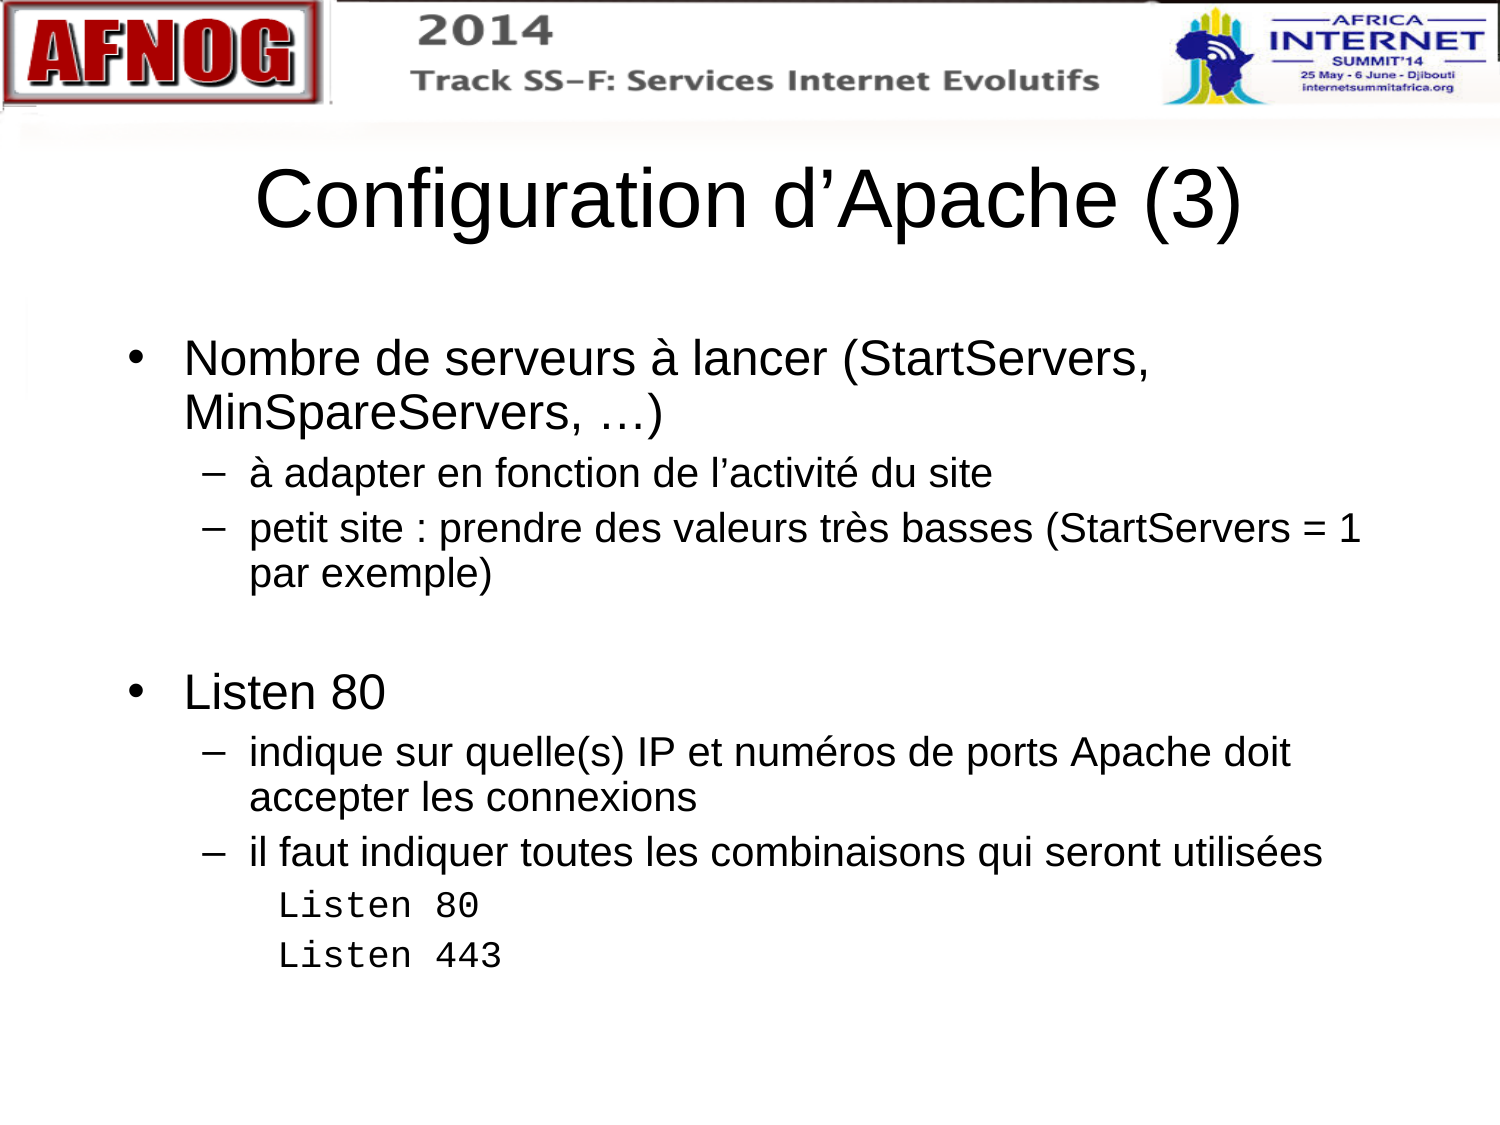

# Configuration d’Apache (3)
Nombre de serveurs à lancer (StartServers, MinSpareServers, …)
à adapter en fonction de l’activité du site
petit site : prendre des valeurs très basses (StartServers = 1 par exemple)
Listen 80
indique sur quelle(s) IP et numéros de ports Apache doit accepter les connexions
il faut indiquer toutes les combinaisons qui seront utilisées
Listen 80
Listen 443
20